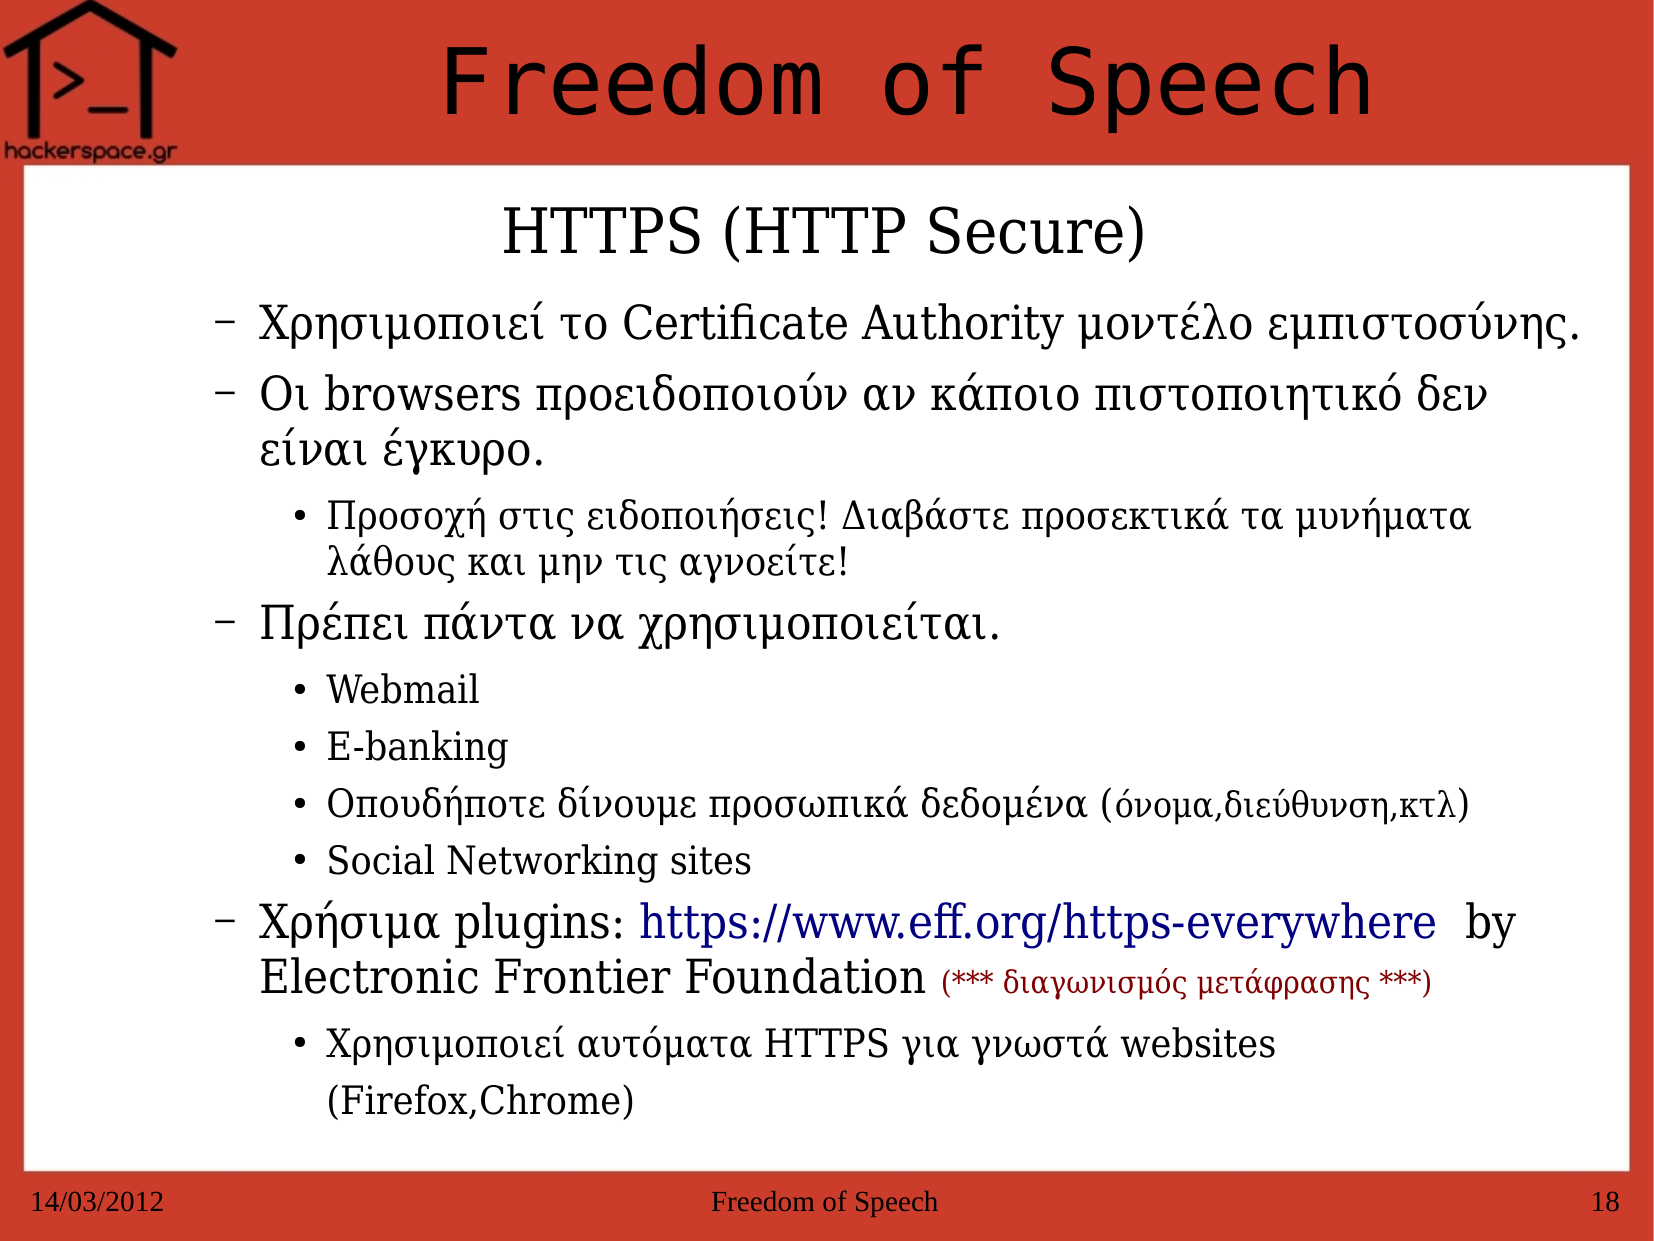

# Freedom of Speech
HTTPS (HTTP Secure)
Χρησιμοποιεί το Certificate Authority μοντέλο εμπιστοσύνης.
Οι browsers προειδοποιούν αν κάποιο πιστοποιητικό δεν είναι έγκυρο.
Προσοχή στις ειδοποιήσεις! Διαβάστε προσεκτικά τα μυνήματα λάθους και μην τις αγνοείτε!
Πρέπει πάντα να χρησιμοποιείται.
Webmail
E-banking
Οπουδήποτε δίνουμε προσωπικά δεδομένα (όνομα,διεύθυνση,κτλ)
Social Networking sites
Χρήσιμα plugins: https://www.eff.org/https-everywhere by Electronic Frontier Foundation (*** διαγωνισμός μετάφρασης ***)
Χρησιμοποιεί αυτόματα HTTPS για γνωστά websites
(Firefox,Chrome)
14/03/2012
Freedom of Speech
18